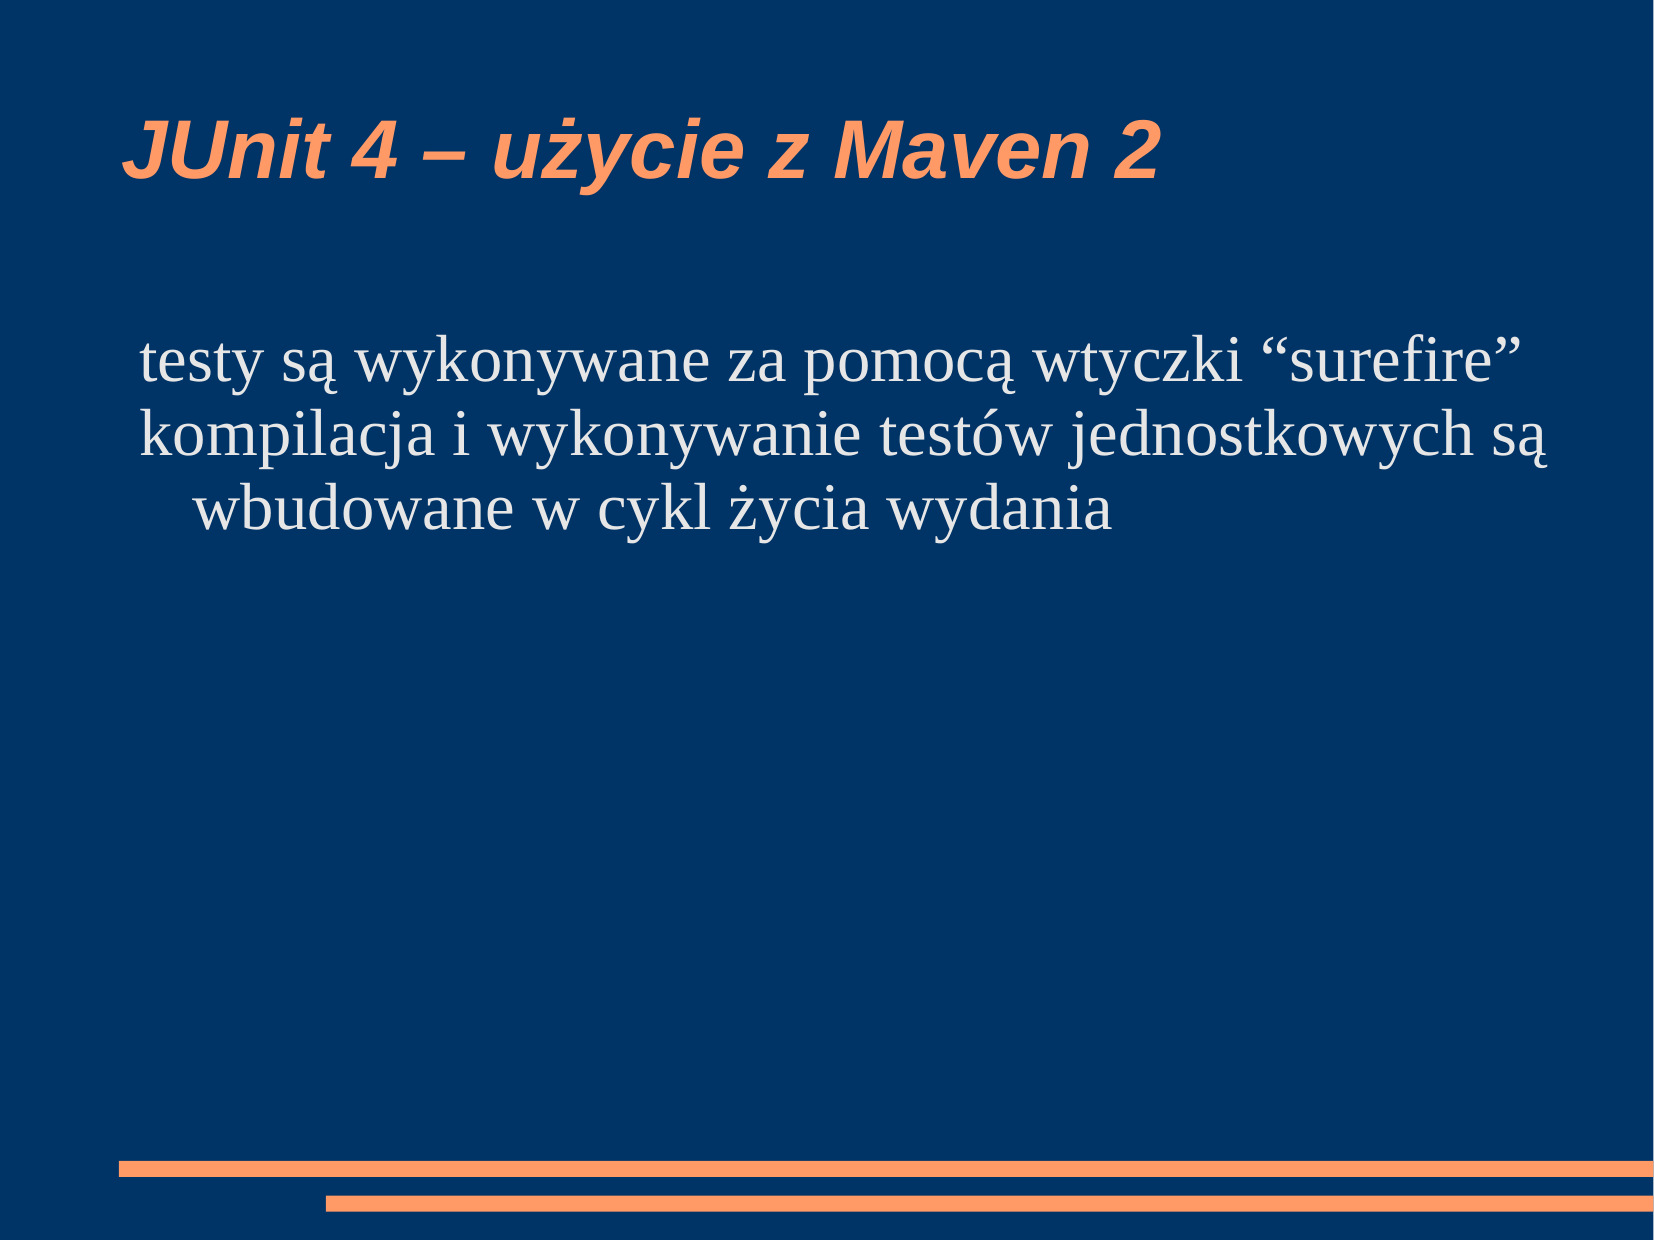

# JUnit 4 – użycie z Maven 2
testy są wykonywane za pomocą wtyczki “surefire”
kompilacja i wykonywanie testów jednostkowych są wbudowane w cykl życia wydania